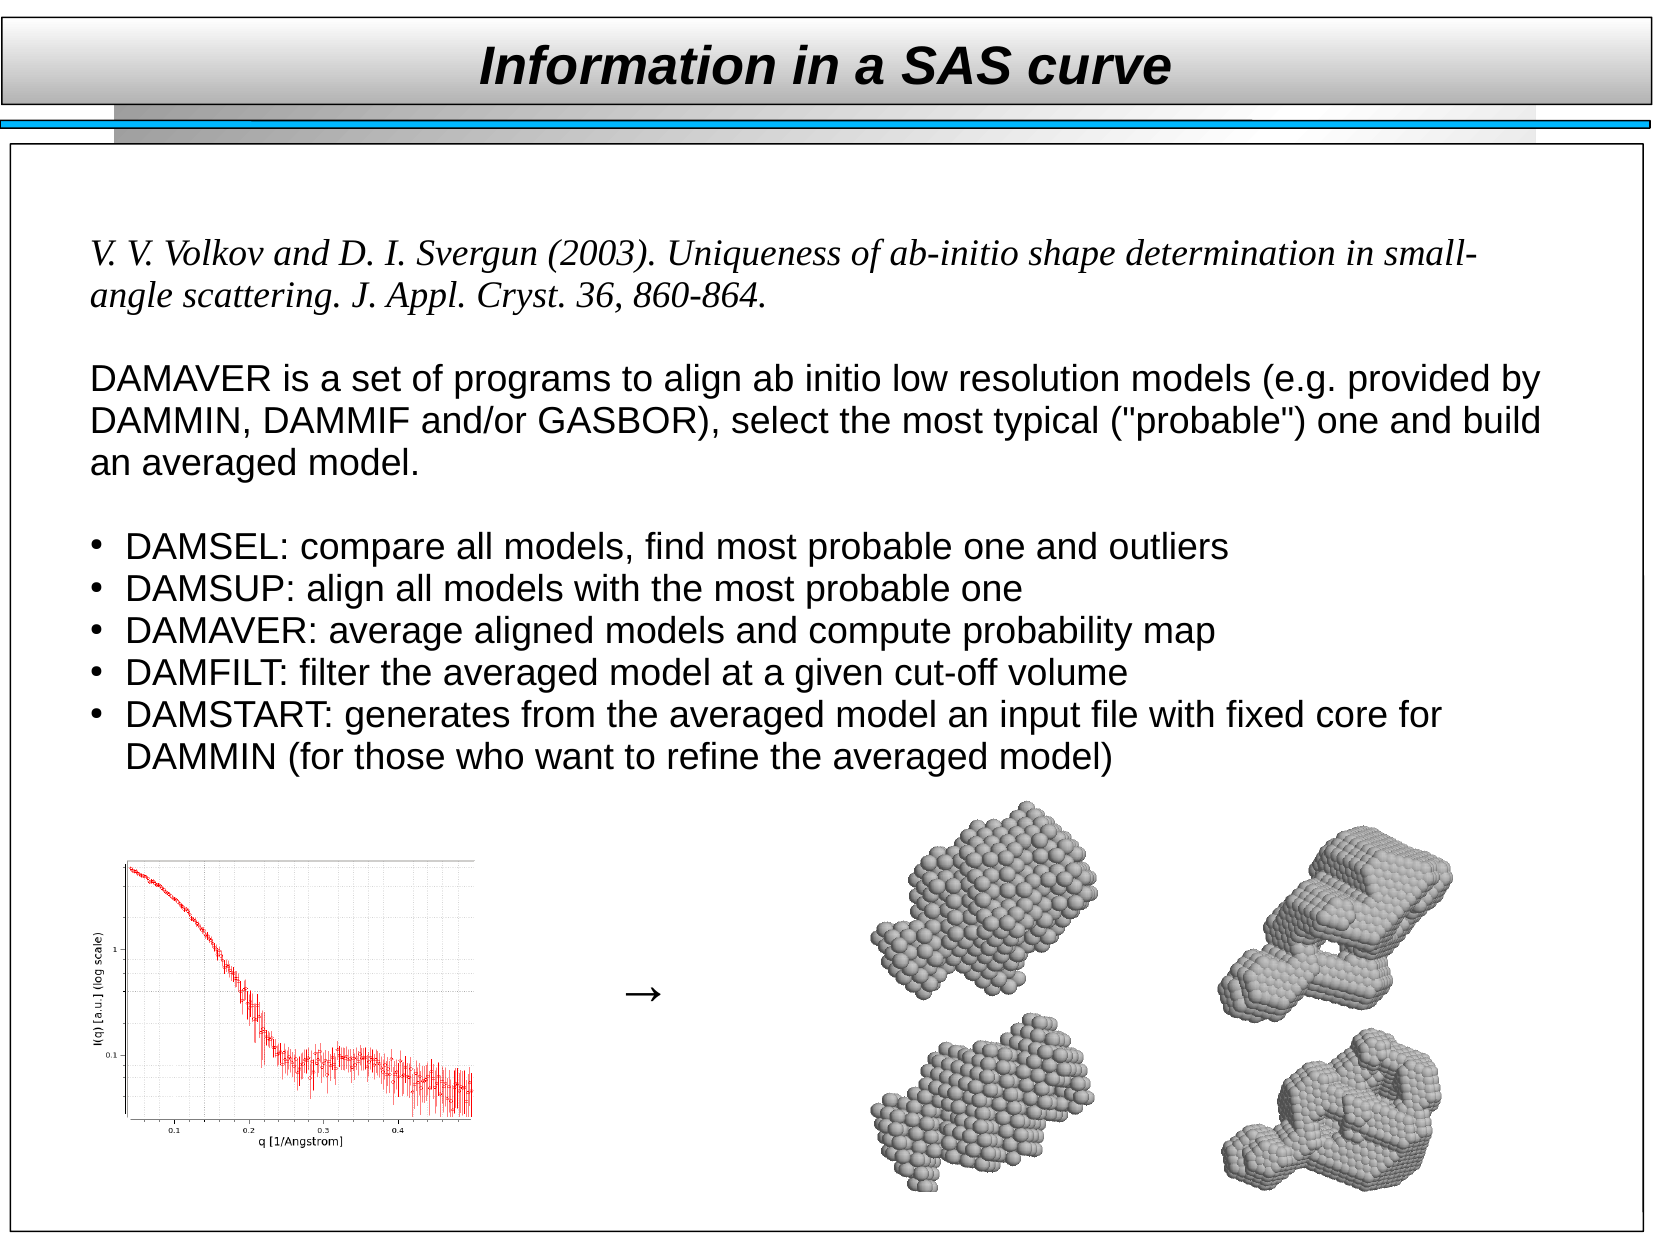

Information in a SAS curve
V. V. Volkov and D. I. Svergun (2003). Uniqueness of ab-initio shape determination in small-angle scattering. J. Appl. Cryst. 36, 860-864.
DAMAVER is a set of programs to align ab initio low resolution models (e.g. provided by DAMMIN, DAMMIF and/or GASBOR), select the most typical ("probable") one and build an averaged model.
DAMSEL: compare all models, find most probable one and outliers
DAMSUP: align all models with the most probable one
DAMAVER: average aligned models and compute probability map
DAMFILT: filter the averaged model at a given cut-off volume
DAMSTART: generates from the averaged model an input file with fixed core for DAMMIN (for those who want to refine the averaged model)
→